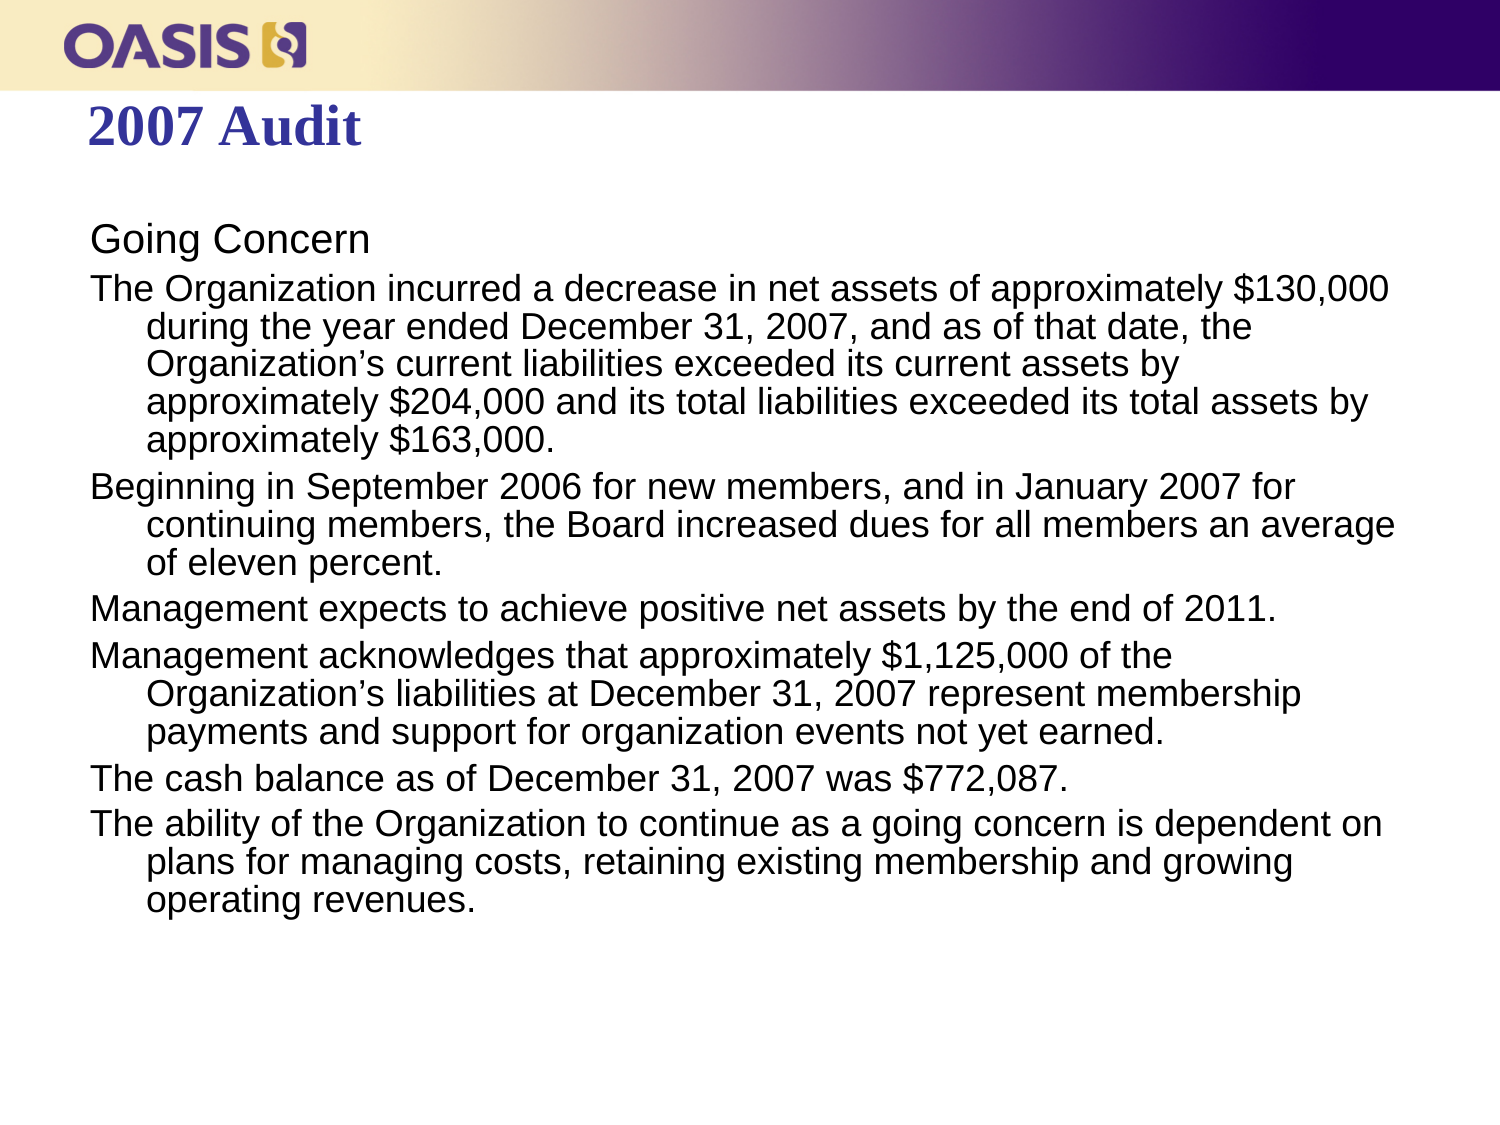

2007 Audit
# Going Concern
The Organization incurred a decrease in net assets of approximately $130,000 during the year ended December 31, 2007, and as of that date, the Organization’s current liabilities exceeded its current assets by approximately $204,000 and its total liabilities exceeded its total assets by approximately $163,000.
Beginning in September 2006 for new members, and in January 2007 for continuing members, the Board increased dues for all members an average of eleven percent.
Management expects to achieve positive net assets by the end of 2011.
Management acknowledges that approximately $1,125,000 of the Organization’s liabilities at December 31, 2007 represent membership payments and support for organization events not yet earned.
The cash balance as of December 31, 2007 was $772,087.
The ability of the Organization to continue as a going concern is dependent on plans for managing costs, retaining existing membership and growing operating revenues.